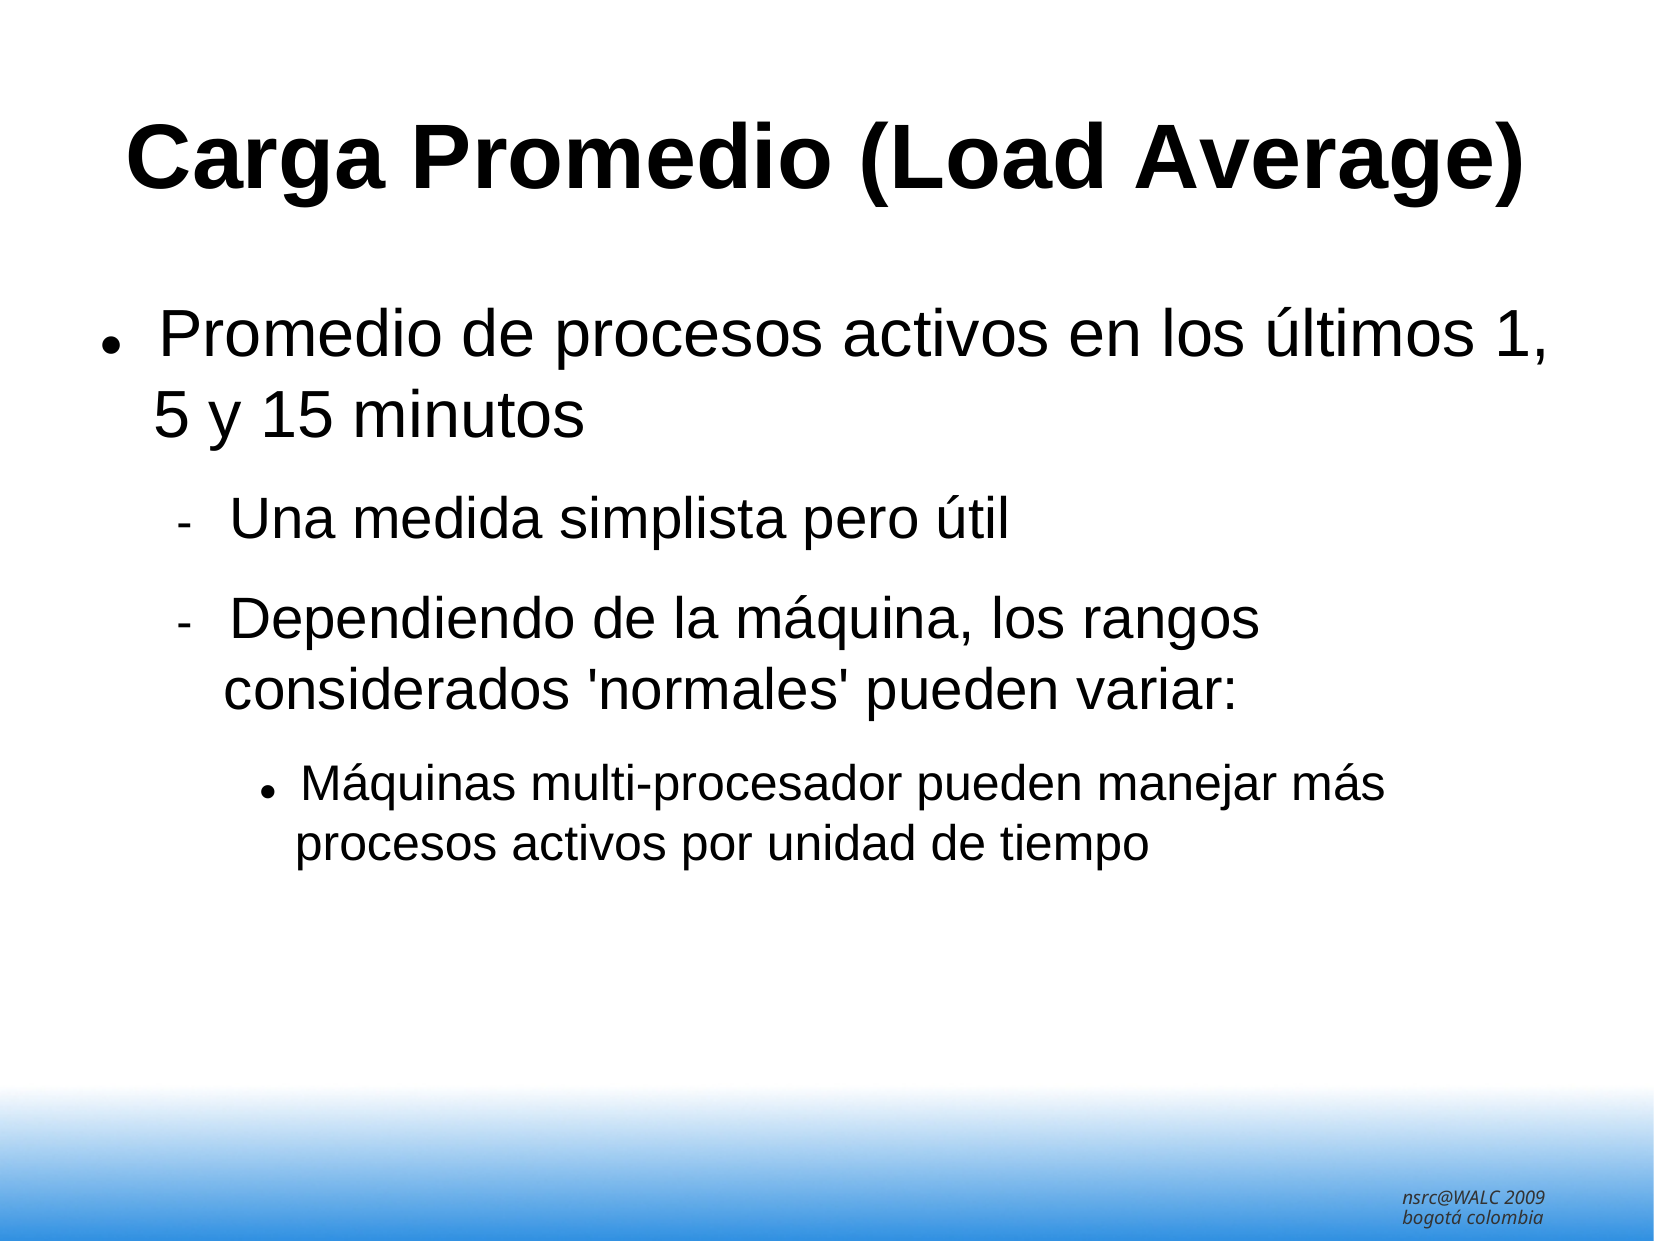

# Carga Promedio (Load Average)
	Promedio de procesos activos en los últimos 1, 5 y 15 minutos
	Una medida simplista pero útil
	Dependiendo de la máquina, los rangos considerados 'normales' pueden variar:
	Máquinas multi-procesador pueden manejar más procesos activos por unidad de tiempo